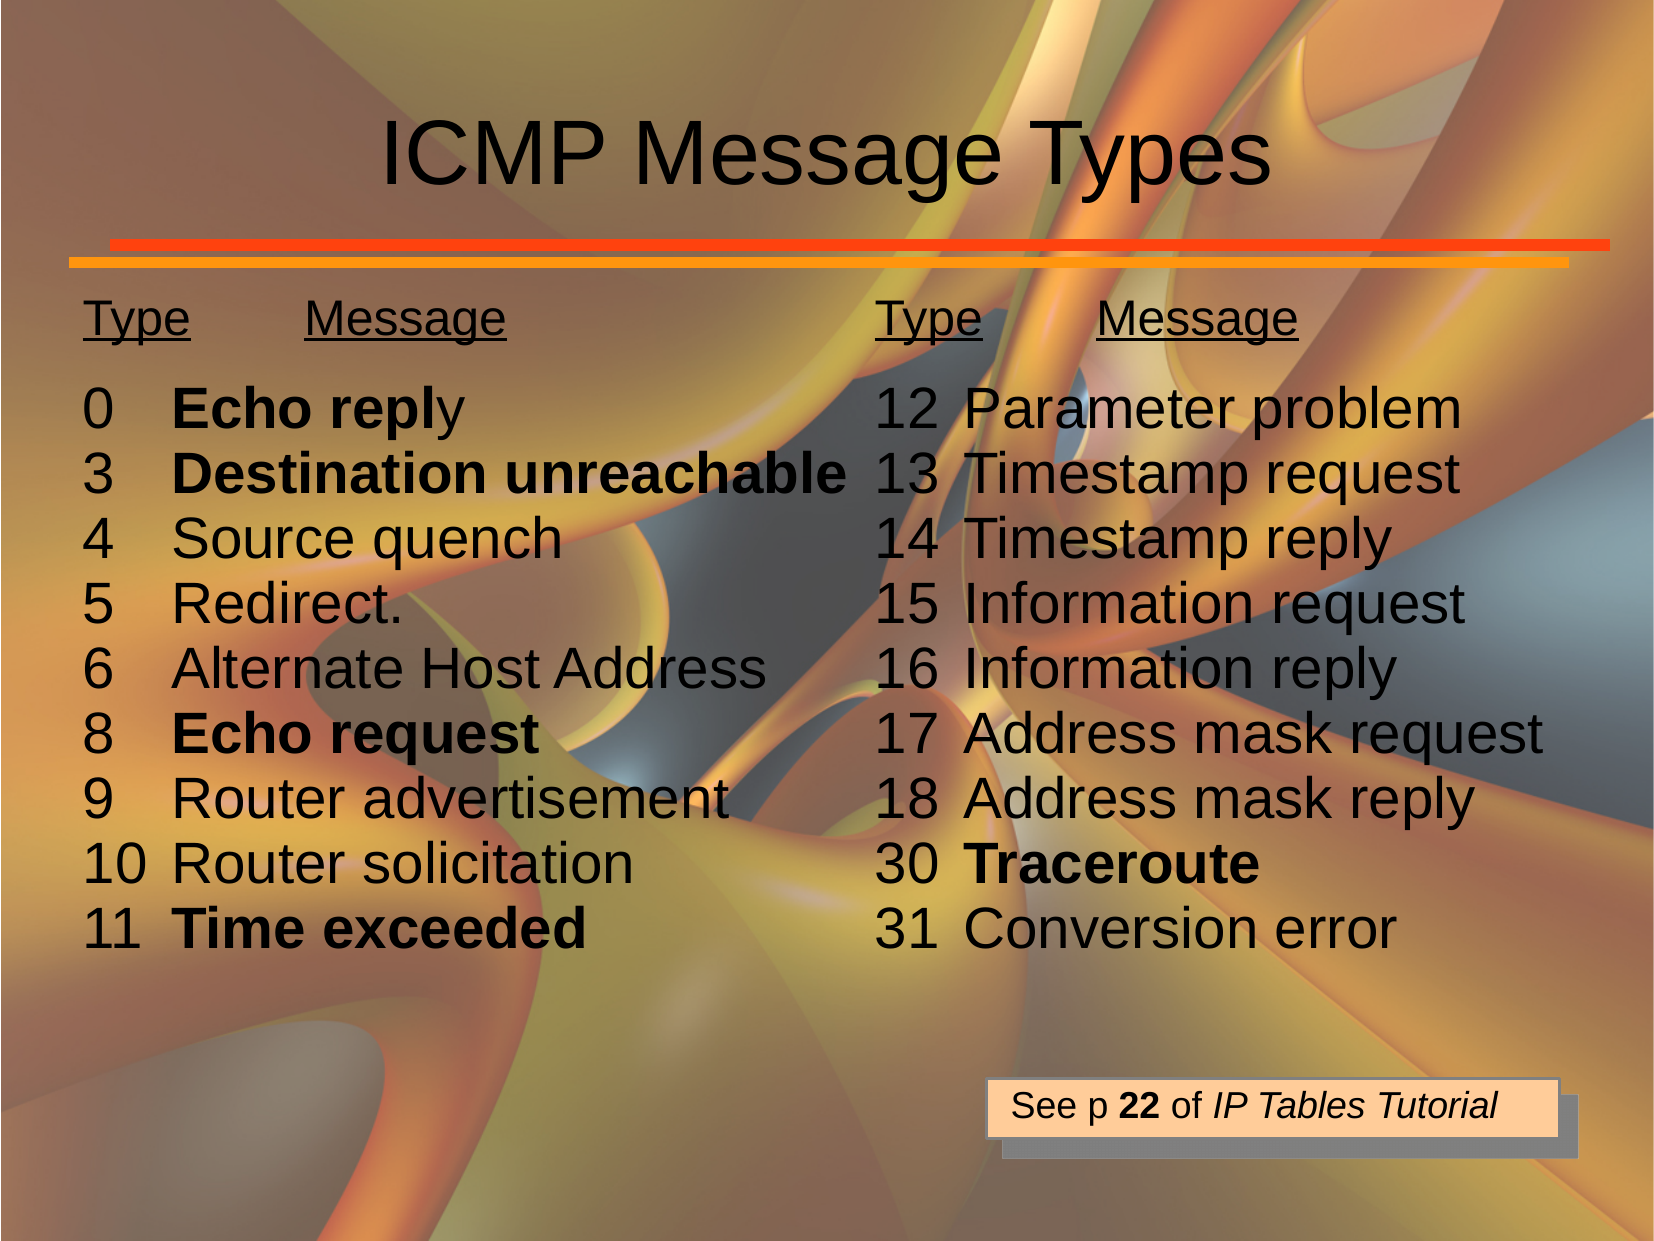

# ICMP Message Types
Type		Message
0	Echo reply
3	Destination unreachable
4	Source quench
5	Redirect.
6	Alternate Host Address
8	Echo request
9	Router advertisement
10	Router solicitation
11	Time exceeded
Type		Message
12	Parameter problem
13	Timestamp request
14	Timestamp reply
15	Information request
16	Information reply
17	Address mask request
18	Address mask reply
30	Traceroute
31	Conversion error
 See p 22 of IP Tables Tutorial